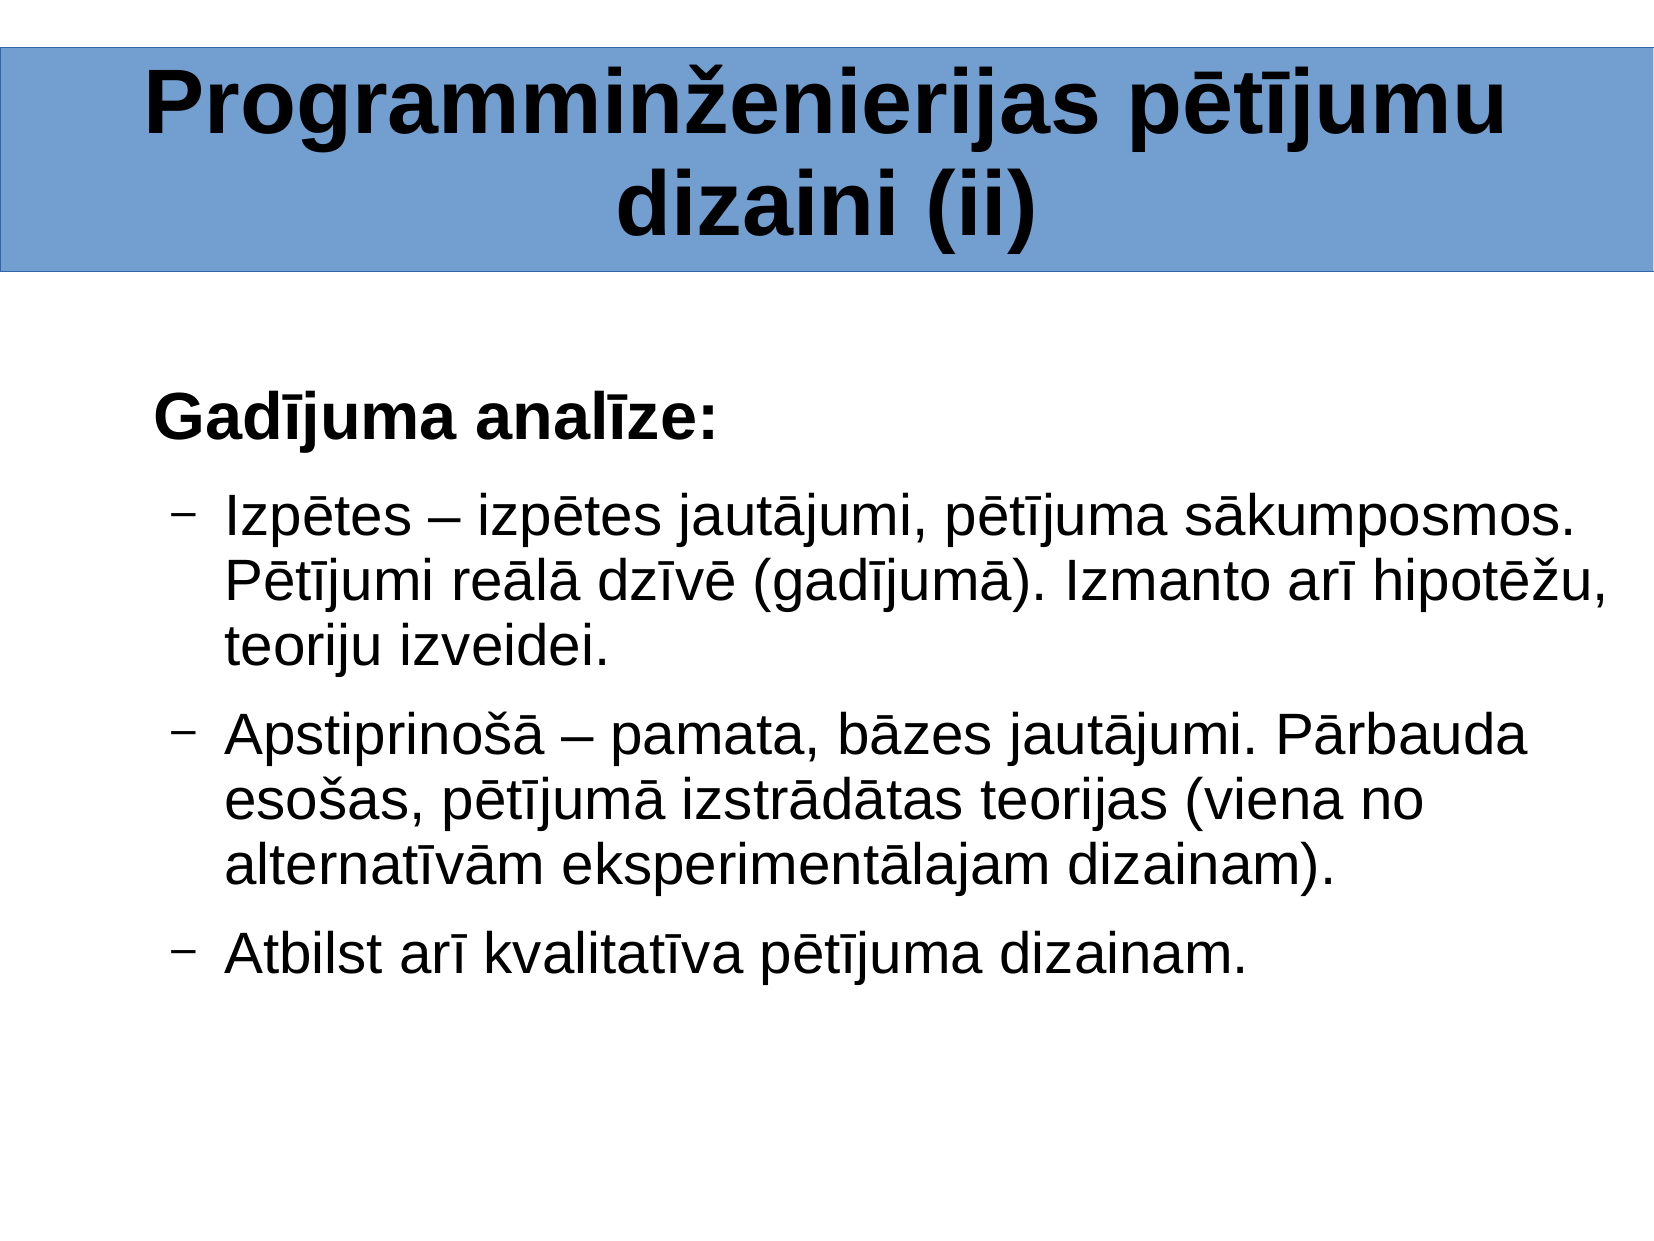

# Programminženierijas pētījumu dizaini (ii)
Gadījuma analīze:
Izpētes – izpētes jautājumi, pētījuma sākumposmos. Pētījumi reālā dzīvē (gadījumā). Izmanto arī hipotēžu, teoriju izveidei.
Apstiprinošā – pamata, bāzes jautājumi. Pārbauda esošas, pētījumā izstrādātas teorijas (viena no alternatīvām eksperimentālajam dizainam).
Atbilst arī kvalitatīva pētījuma dizainam.